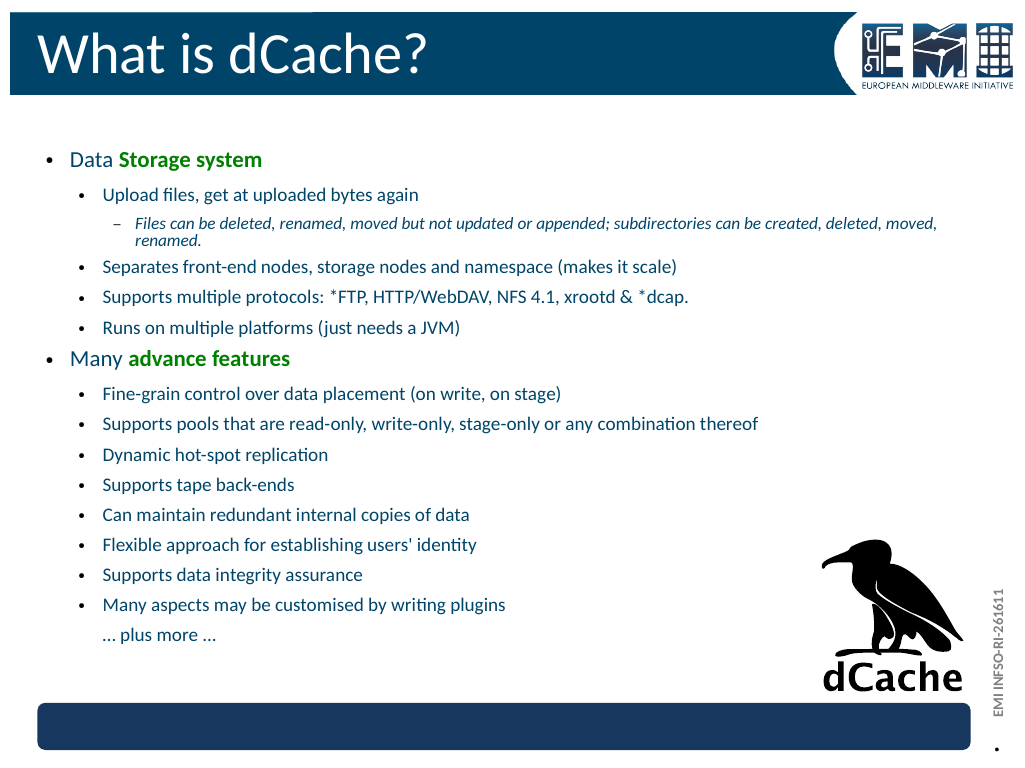

# What is dCache?
Data Storage system
Upload files, get at uploaded bytes again
Files can be deleted, renamed, moved but not updated or appended; subdirectories can be created, deleted, moved, renamed.
Separates front-end nodes, storage nodes and namespace (makes it scale)
Supports multiple protocols: *FTP, HTTP/WebDAV, NFS 4.1, xrootd & *dcap.
Runs on multiple platforms (just needs a JVM)
Many advance features
Fine-grain control over data placement (on write, on stage)
Supports pools that are read-only, write-only, stage-only or any combination thereof
Dynamic hot-spot replication
Supports tape back-ends
Can maintain redundant internal copies of data
Flexible approach for establishing users' identity
Supports data integrity assurance
Many aspects may be customised by writing plugins
… plus more ...